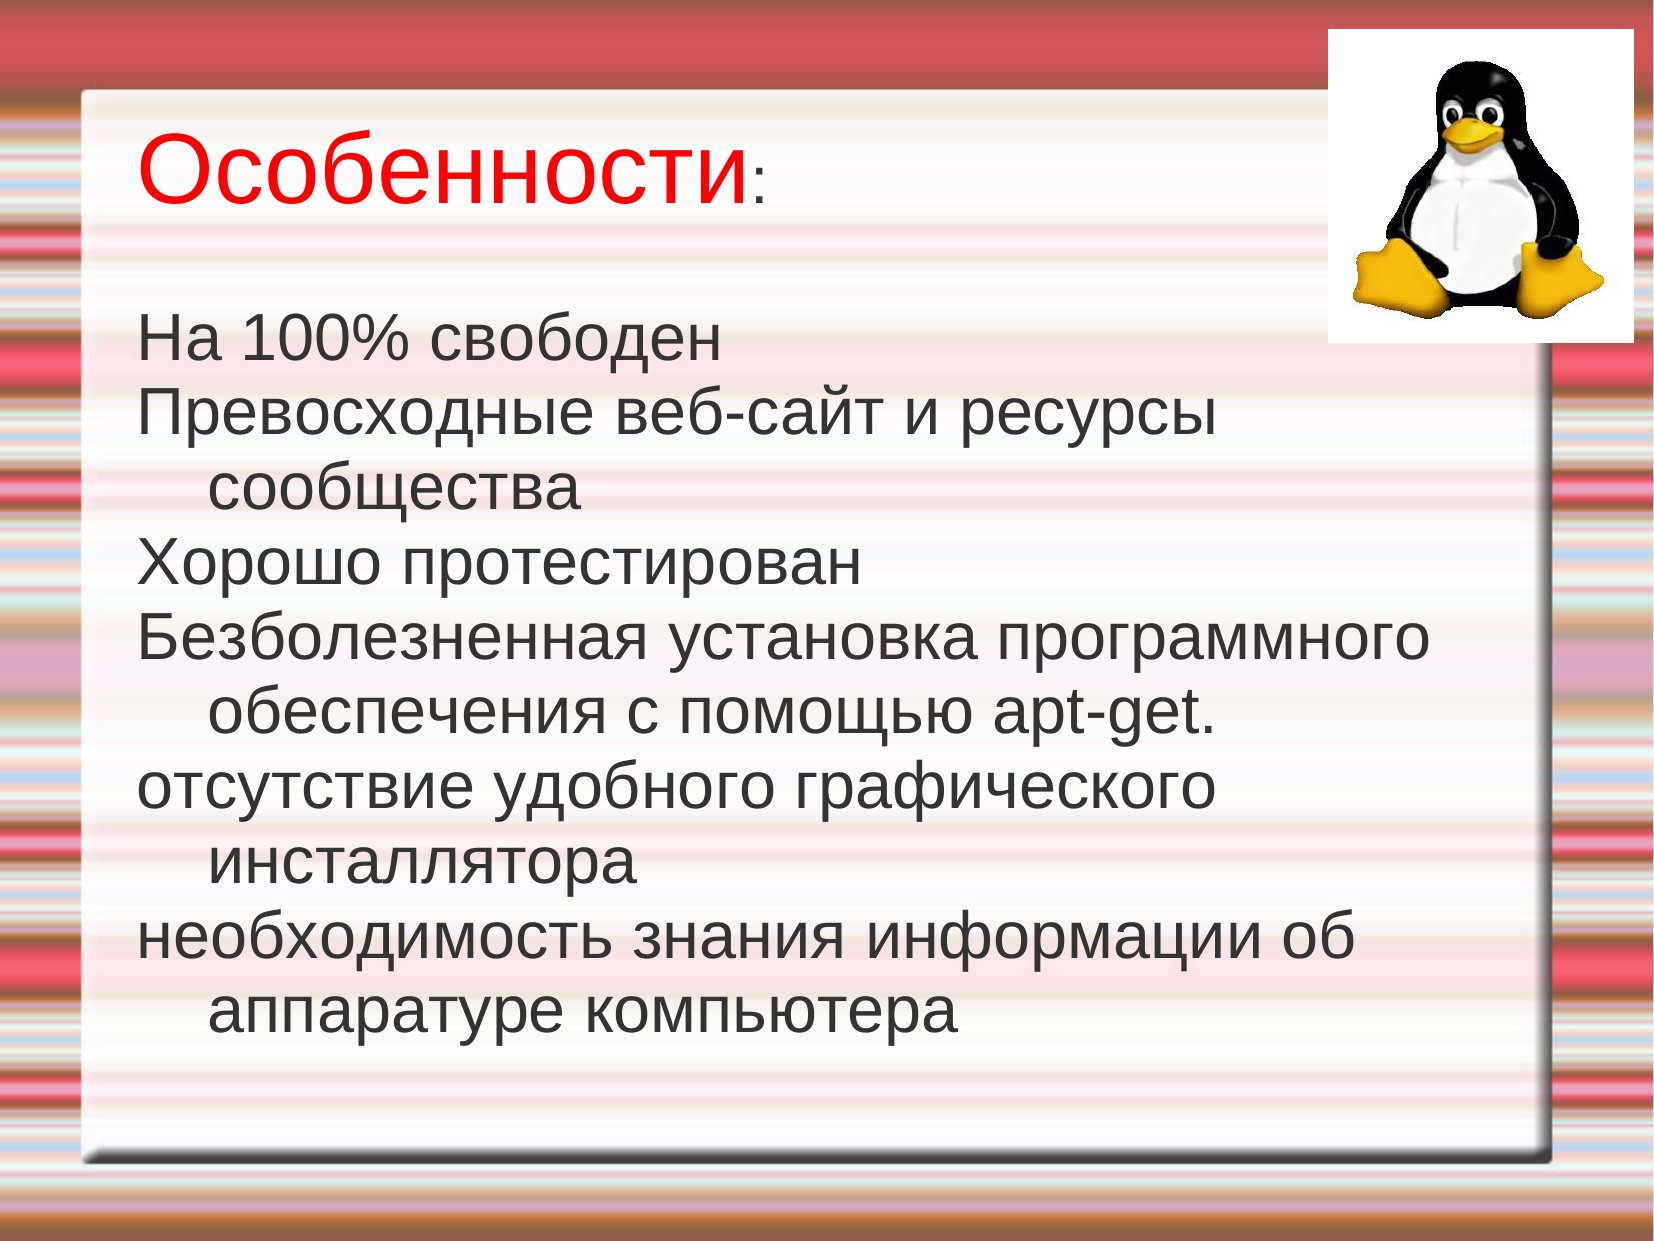

# Особенности:
На 100% свободен
Превосходные веб-сайт и ресурсы сообщества
Хорошо протестирован
Безболезненная установка программного обеспечения с помощью apt-get.
отсутствие удобного графического инсталлятора
необходимость знания информации об аппаратуре компьютера